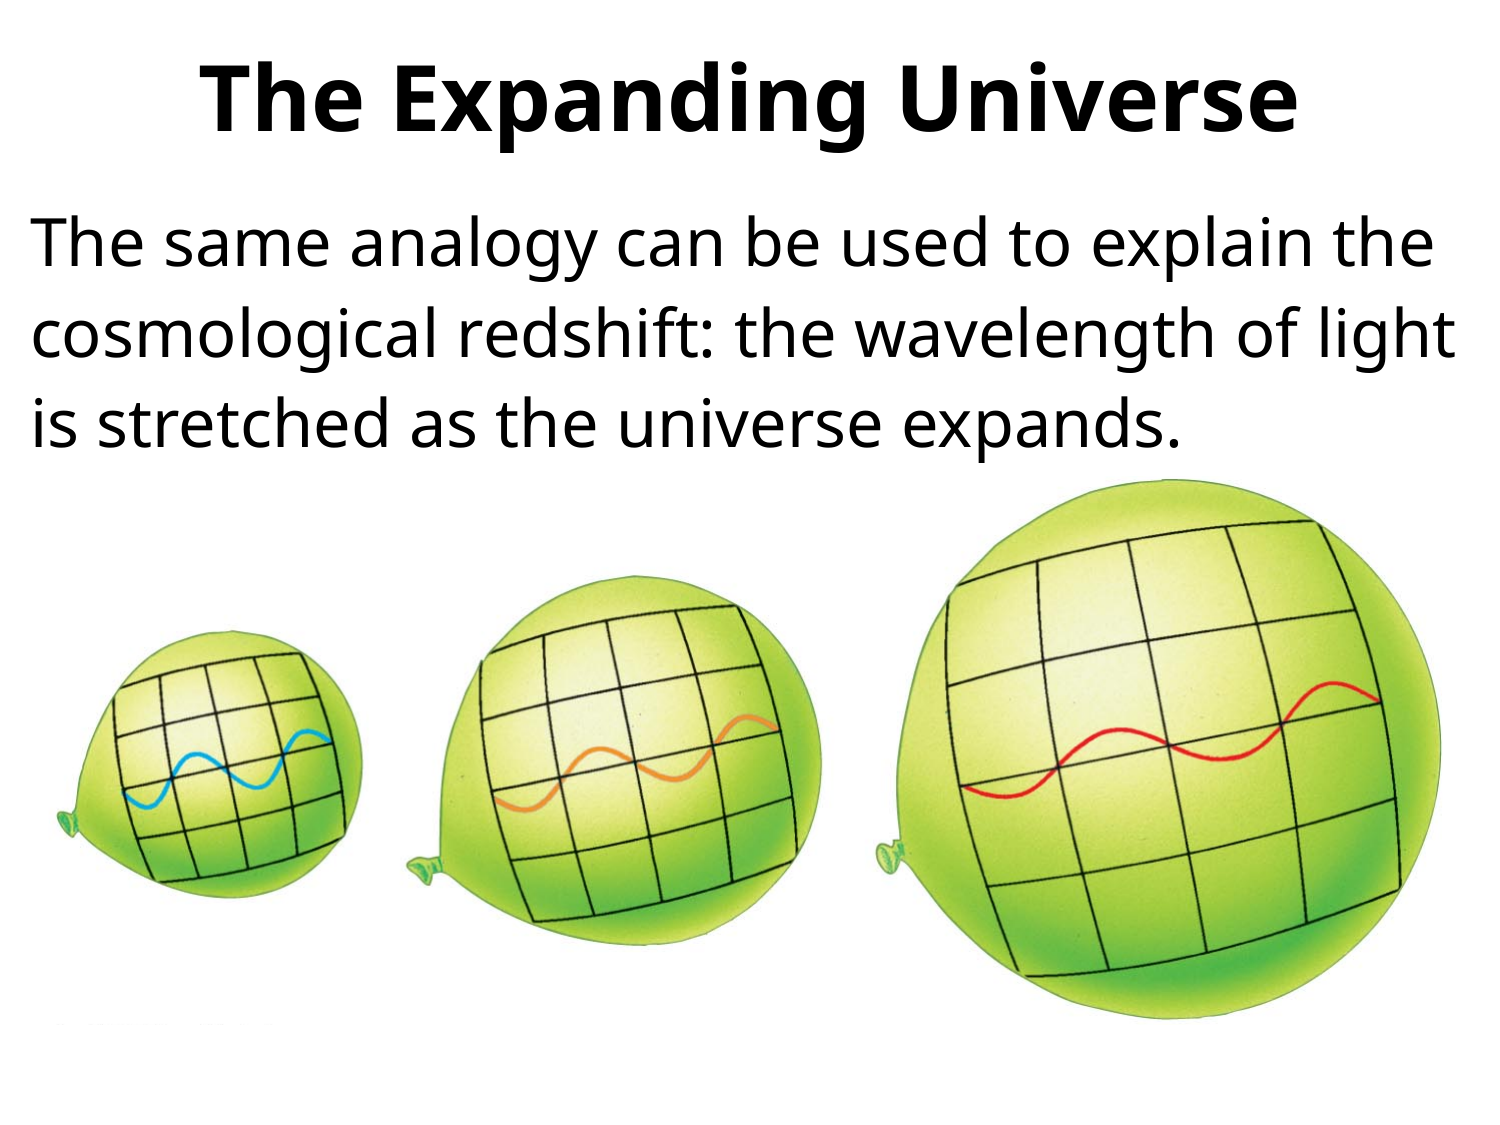

# The Expanding Universe
The same analogy can be used to explain the cosmological redshift: the wavelength of light is stretched as the universe expands.